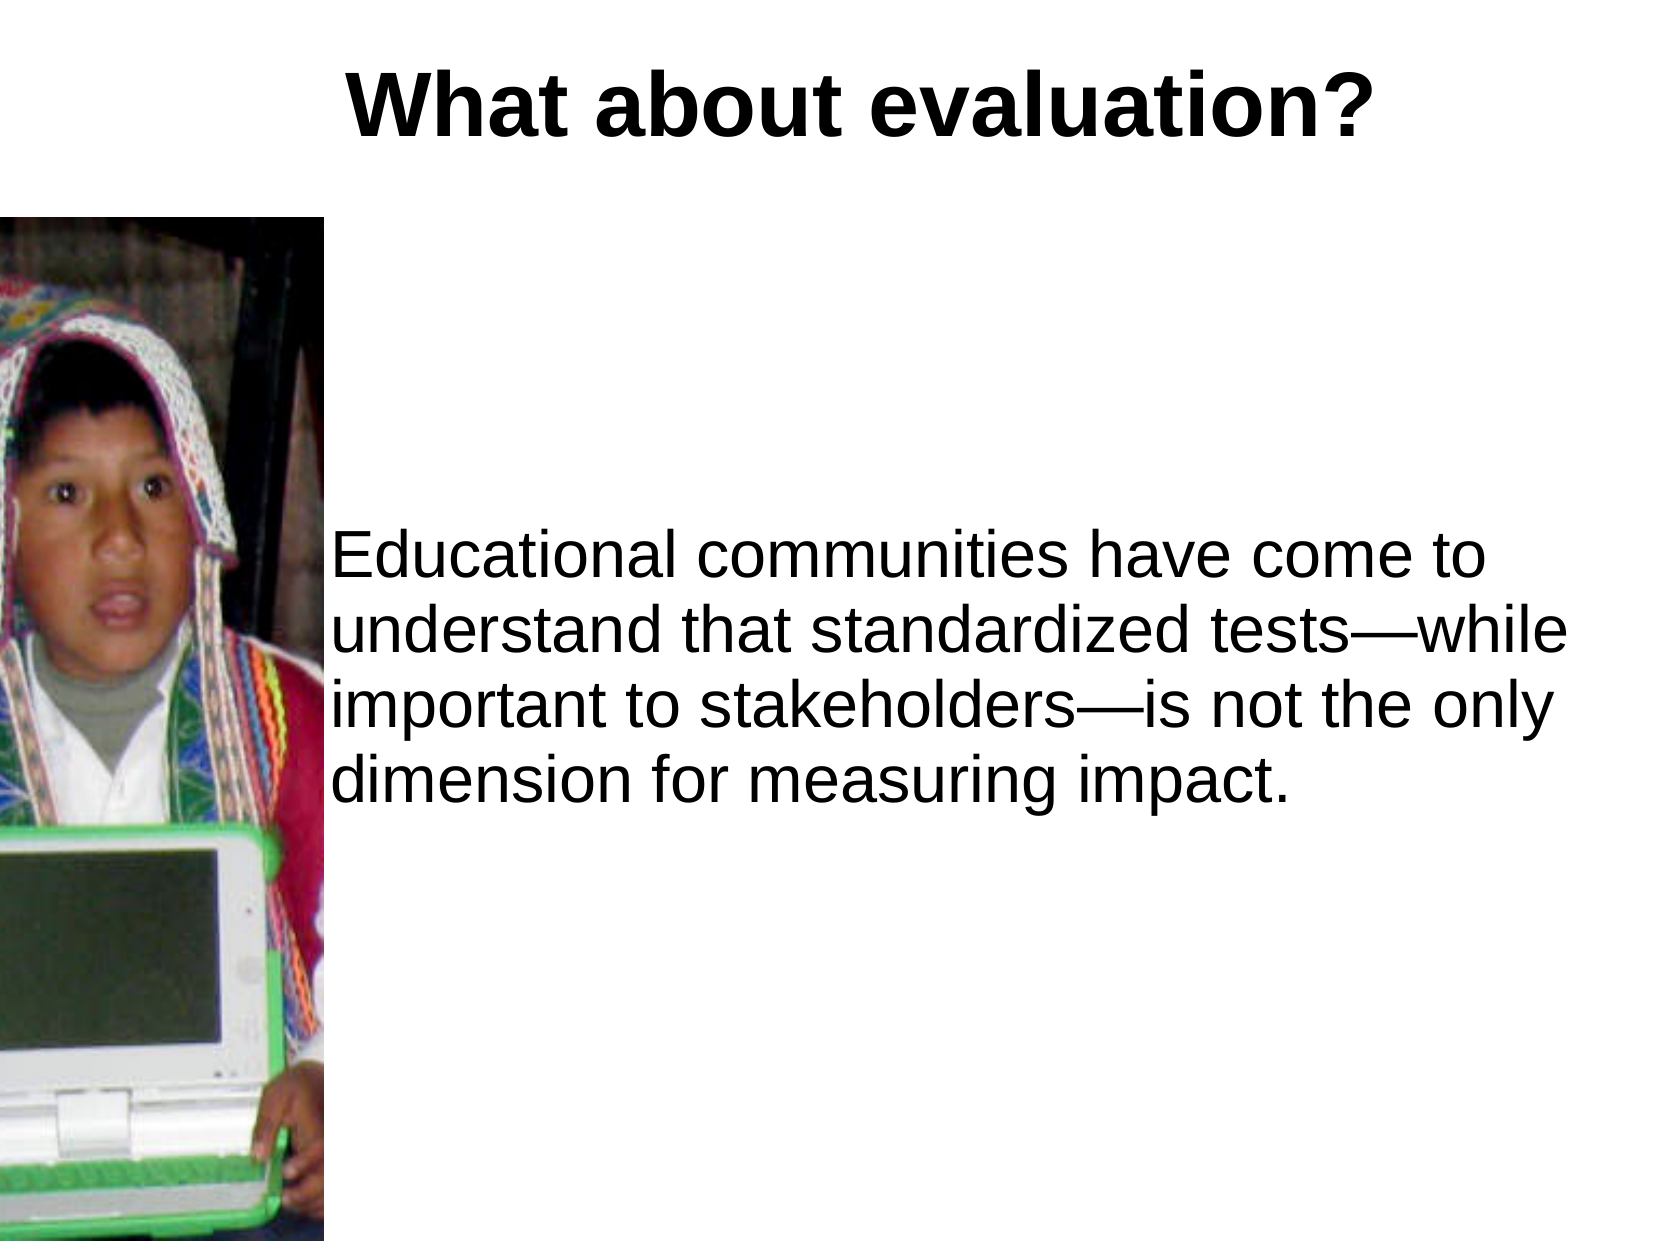

# What about evaluation?
Educational communities have come to understand that standardized tests—while important to stakeholders—is not the only dimension for measuring impact.